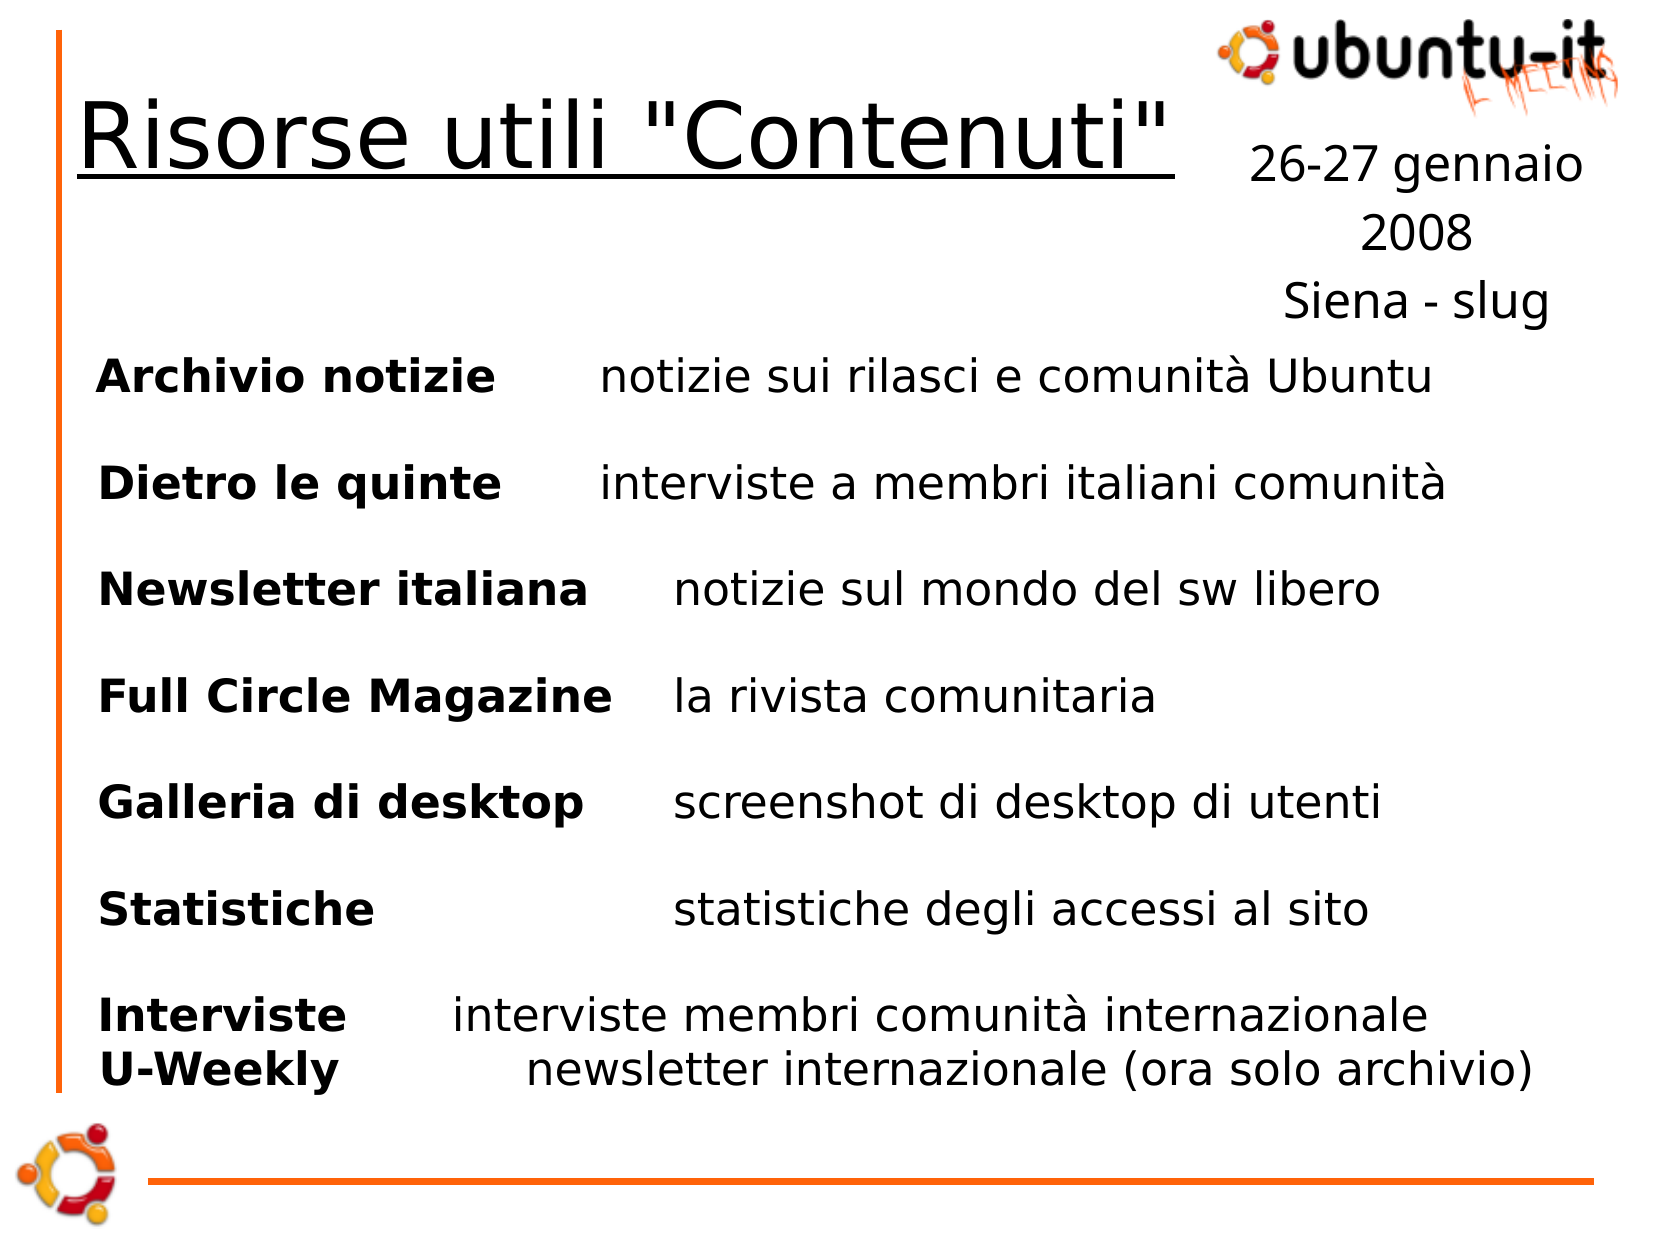

# Risorse utili "Contenuti"
 Archivio notizie 		notizie sui rilasci e comunità Ubuntu
 Dietro le quinte 		interviste a membri italiani comunità
 Newsletter italiana 	notizie sul mondo del sw libero
 Full Circle Magazine 	la rivista comunitaria
 Galleria di desktop 	screenshot di desktop di utenti
 Statistiche 				statistiche degli accessi al sito
 Interviste 		interviste membri comunità internazionale
 U-Weekly 			newsletter internazionale (ora solo archivio)